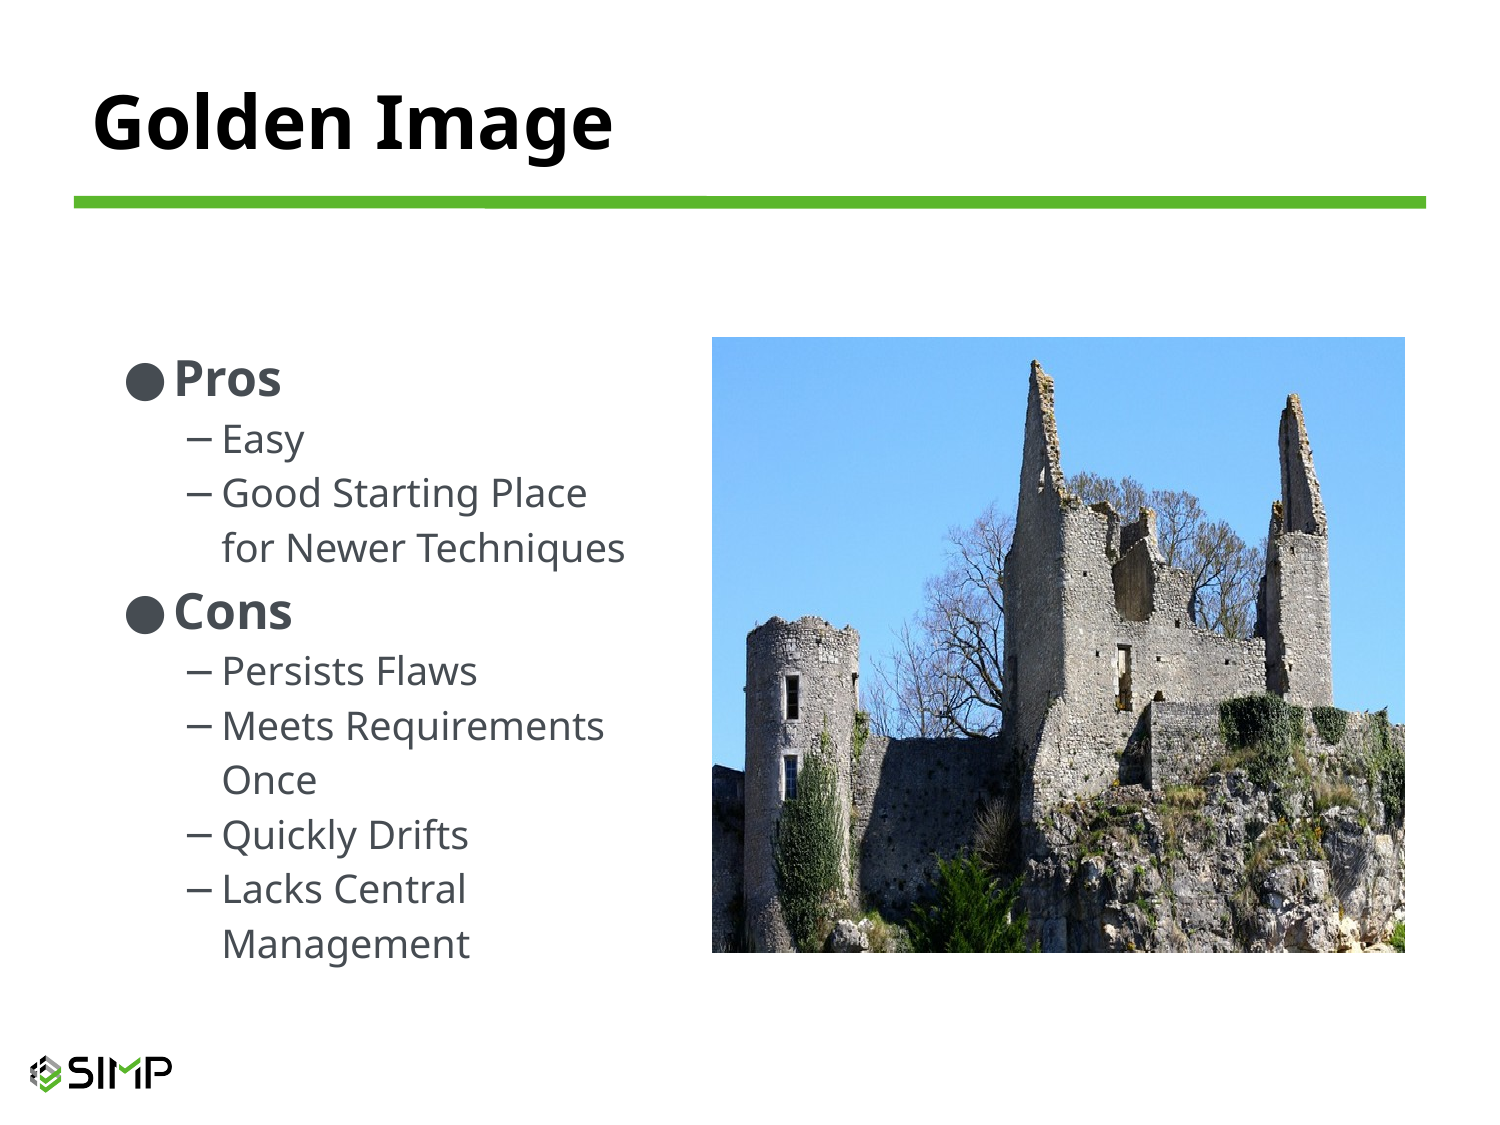

# Golden Image
Pros
Easy
Good Starting Place
for Newer Techniques
Cons
Persists Flaws
Meets Requirements Once
Quickly Drifts
Lacks Central Management